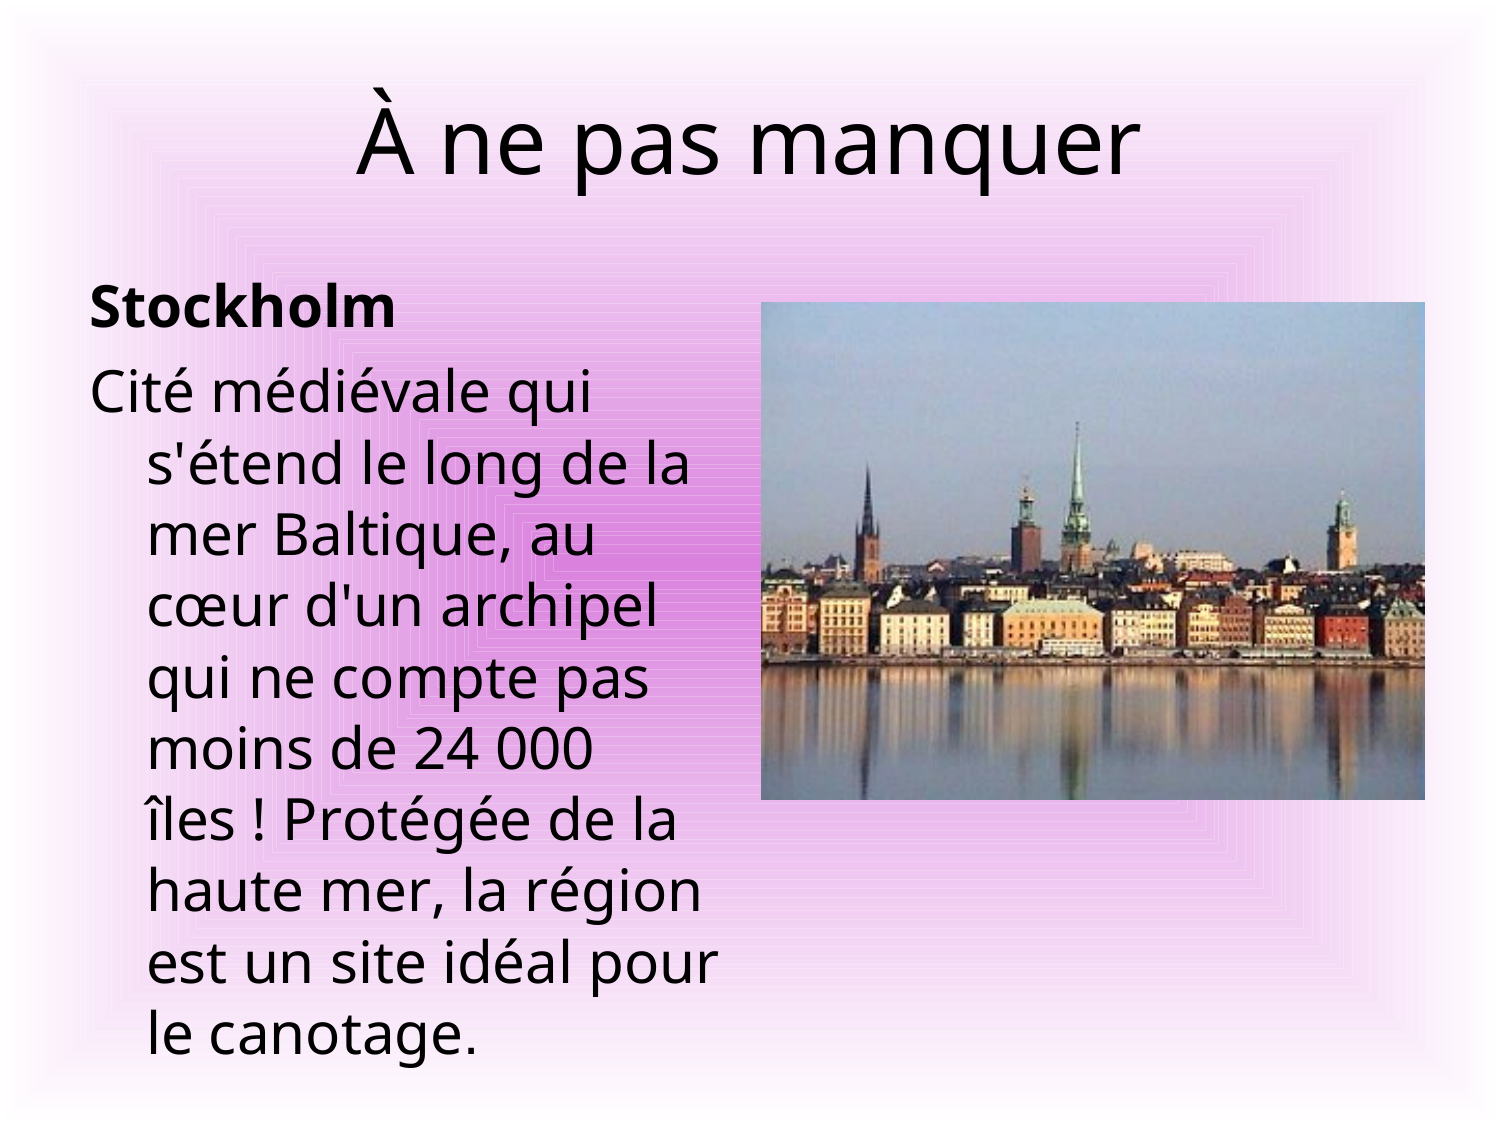

# À ne pas manquer
Stockholm
Cité médiévale qui s'étend le long de la mer Baltique, au cœur d'un archipel qui ne compte pas moins de 24 000 îles ! Protégée de la haute mer, la région est un site idéal pour le canotage.